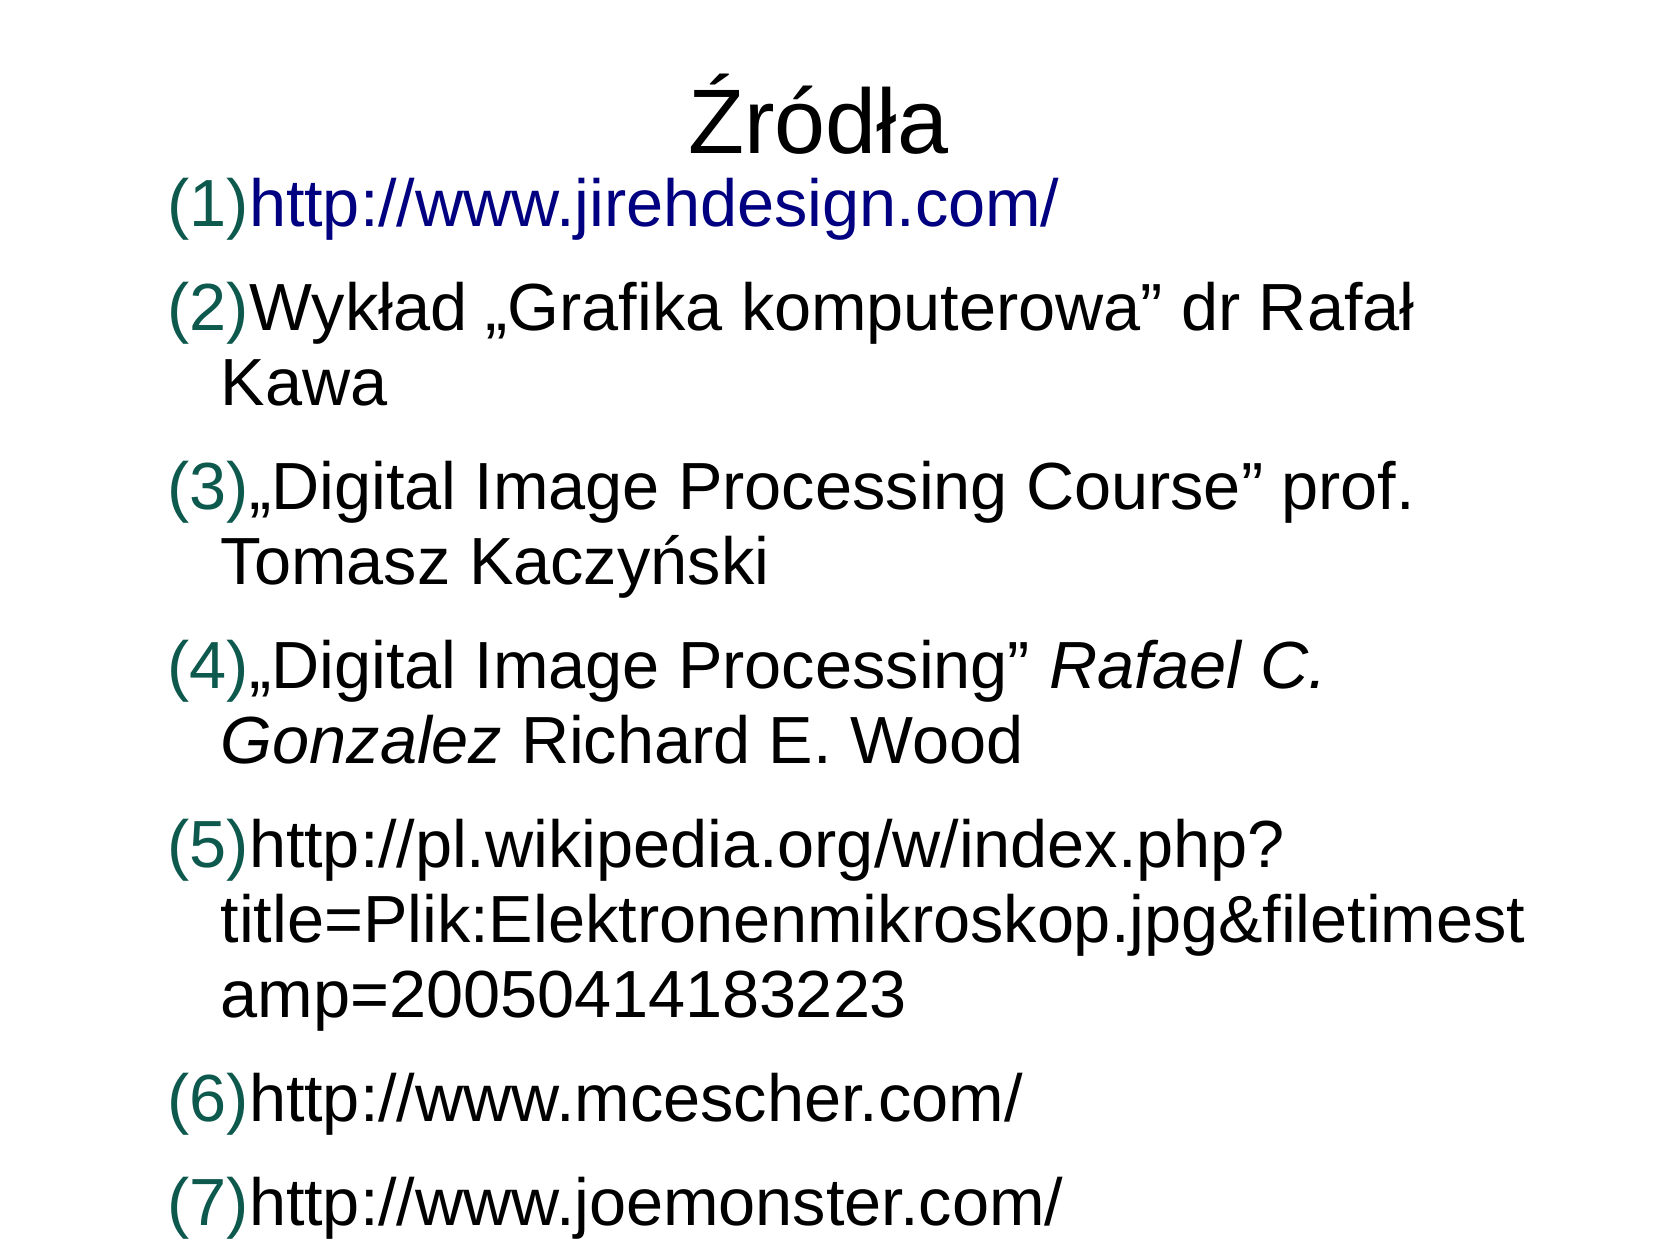

# Źródła
http://www.jirehdesign.com/
Wykład „Grafika komputerowa” dr Rafał Kawa
„Digital Image Processing Course” prof. Tomasz Kaczyński
„Digital Image Processing” Rafael C. Gonzalez Richard E. Wood
http://pl.wikipedia.org/w/index.php?title=Plik:Elektronenmikroskop.jpg&filetimestamp=20050414183223
http://www.mcescher.com/
http://www.joemonster.com/